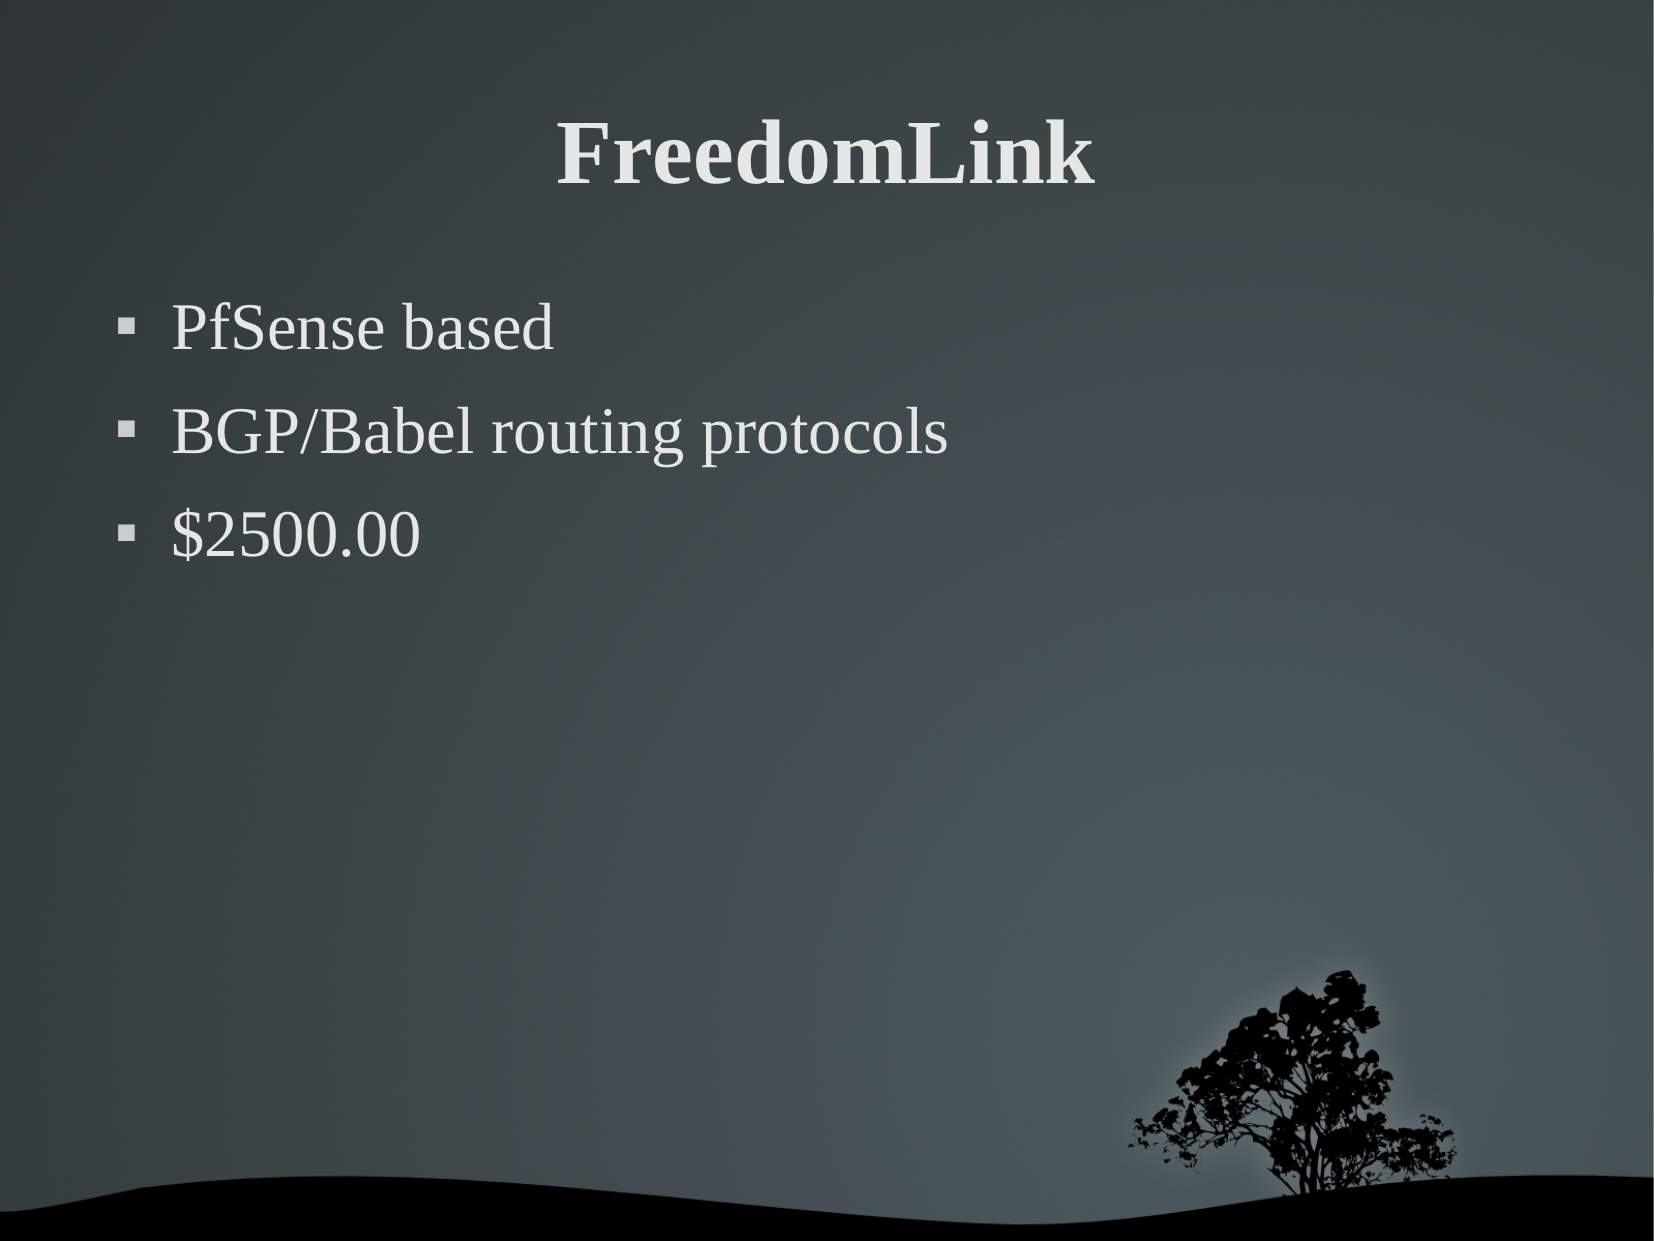

# FreedomLink
PfSense based
BGP/Babel routing protocols
$2500.00